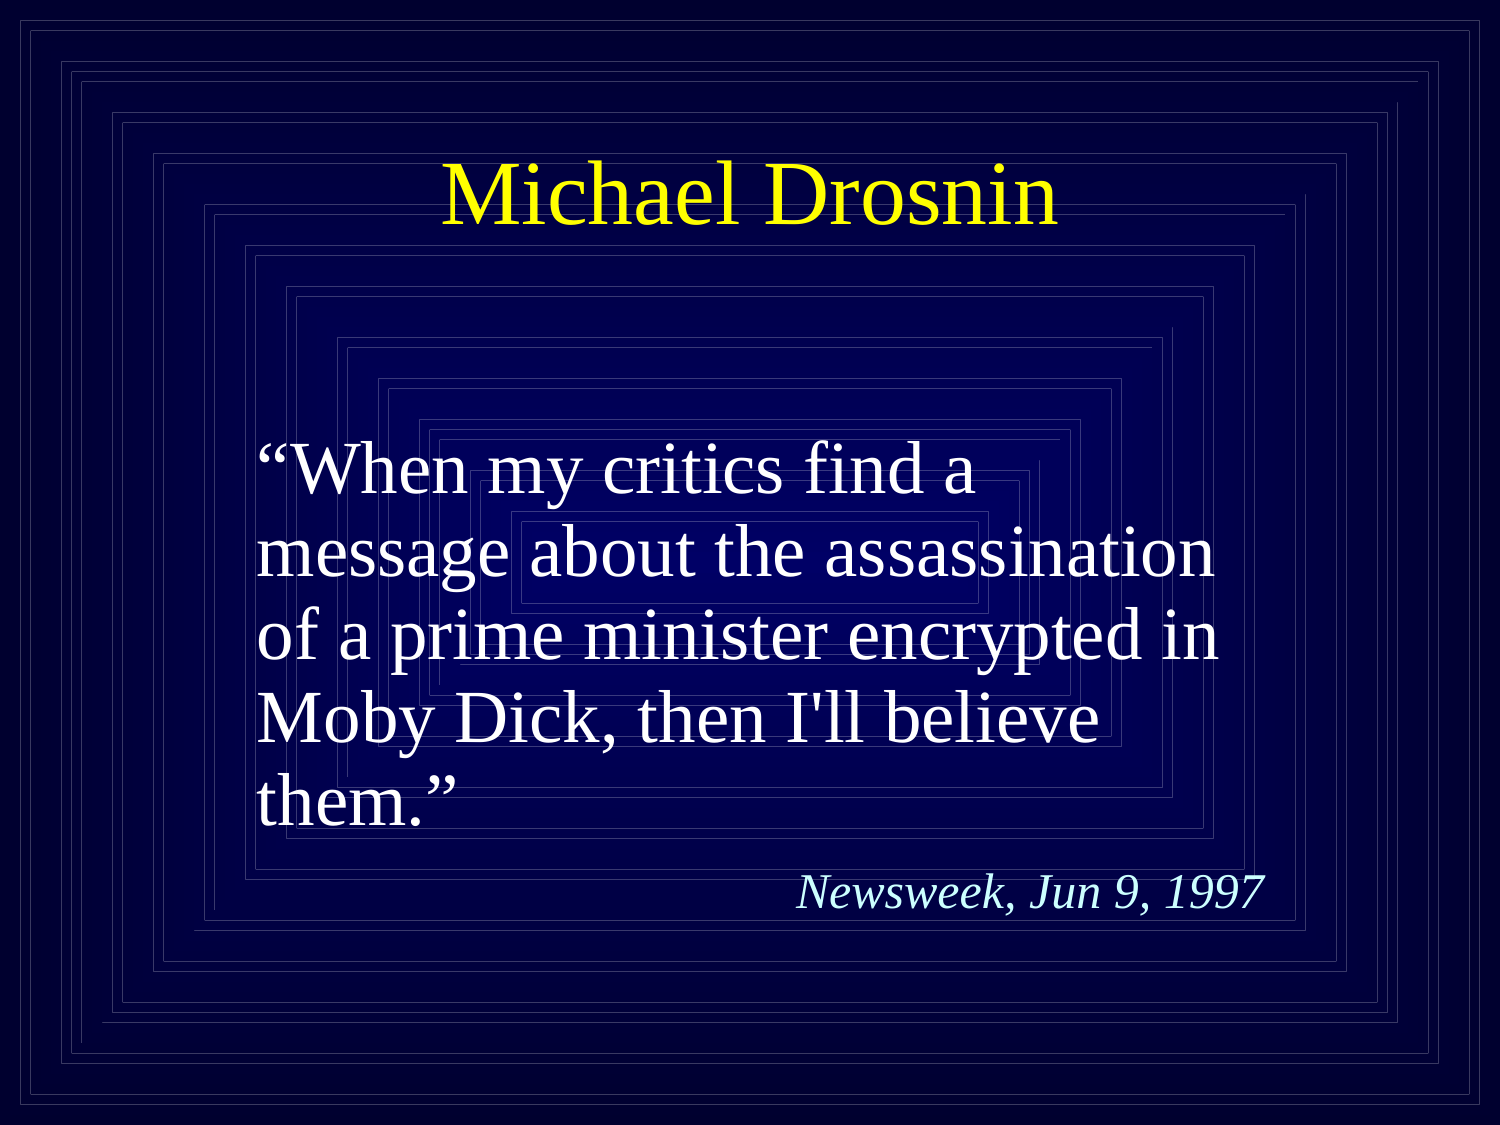

# Michael Drosnin
“When my critics find a message about the assassination of a prime minister encrypted in Moby Dick, then I'll believe them.”
Newsweek, Jun 9, 1997